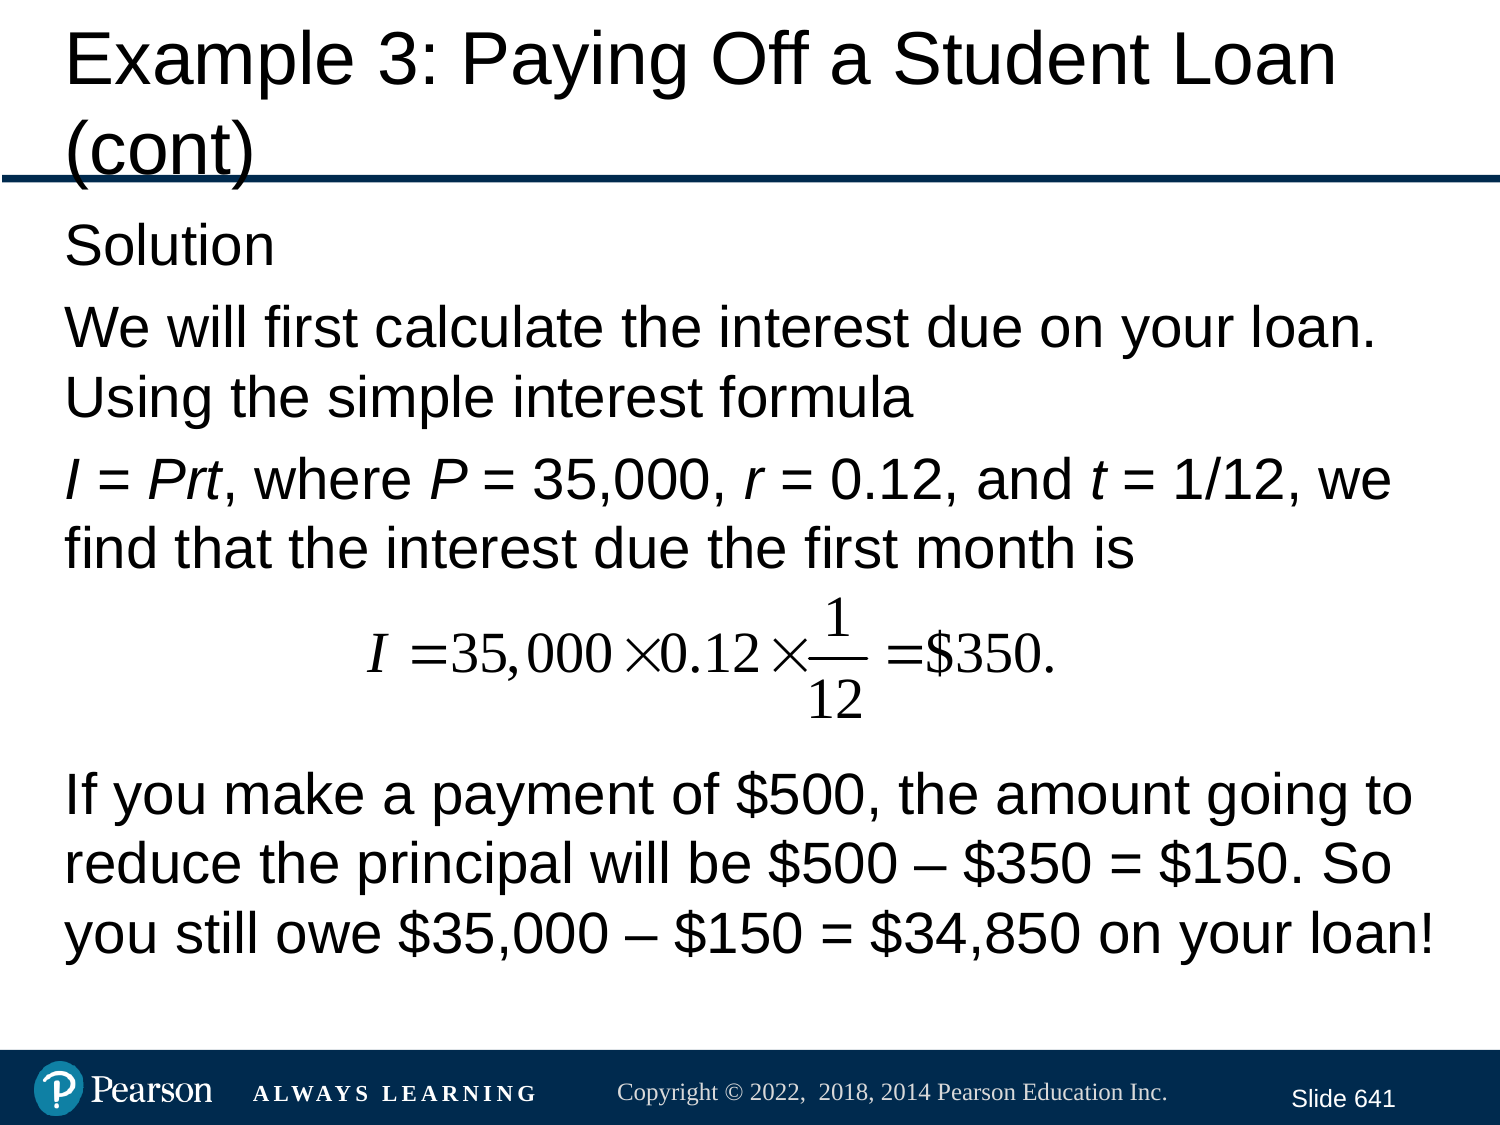

# Example 3: Paying Off a Student Loan (cont)
Solution
We will first calculate the interest due on your loan. Using the simple interest formula
I = Prt, where P = 35,000, r = 0.12, and t = 1/12, we find that the interest due the first month is
If you make a payment of $500, the amount going to reduce the principal will be $500 – $350 = $150. So you still owe $35,000 – $150 = $34,850 on your loan!